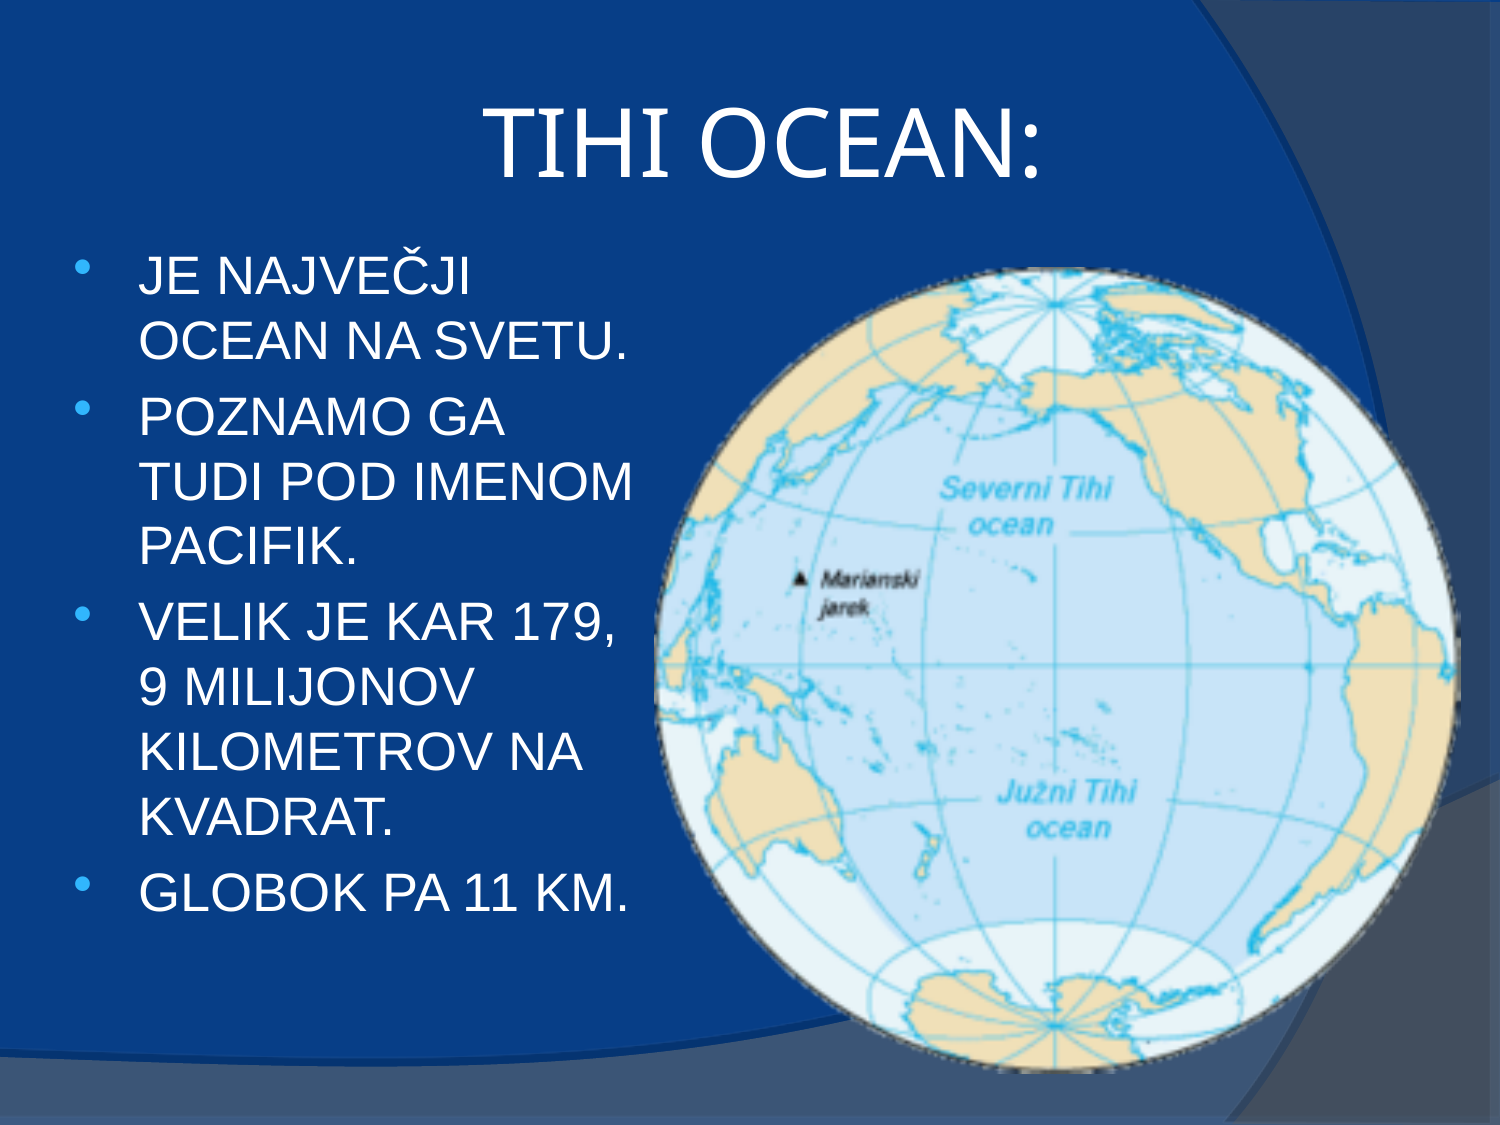

# TIHI OCEAN:
JE NAJVEČJI OCEAN NA SVETU.
POZNAMO GA TUDI POD IMENOM PACIFIK.
VELIK JE KAR 179, 9 MILIJONOV KILOMETROV NA KVADRAT.
GLOBOK PA 11 KM.